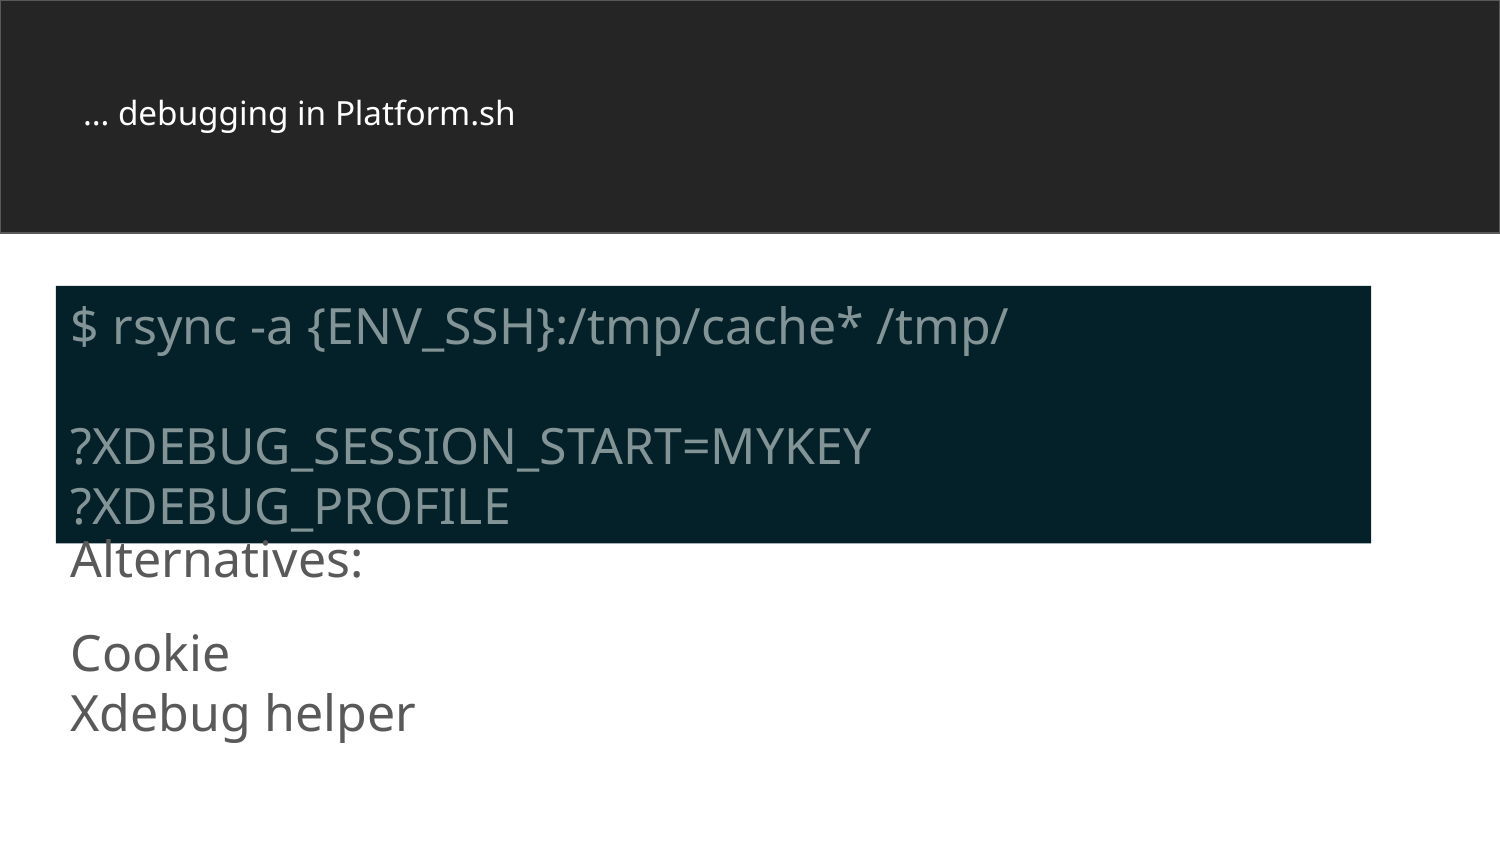

# … debugging in Platform.sh
$ rsync -a {ENV_SSH}:/tmp/cache* /tmp/
?XDEBUG_SESSION_START=MYKEY
?XDEBUG_PROFILE
Alternatives:
Cookie
Xdebug helper